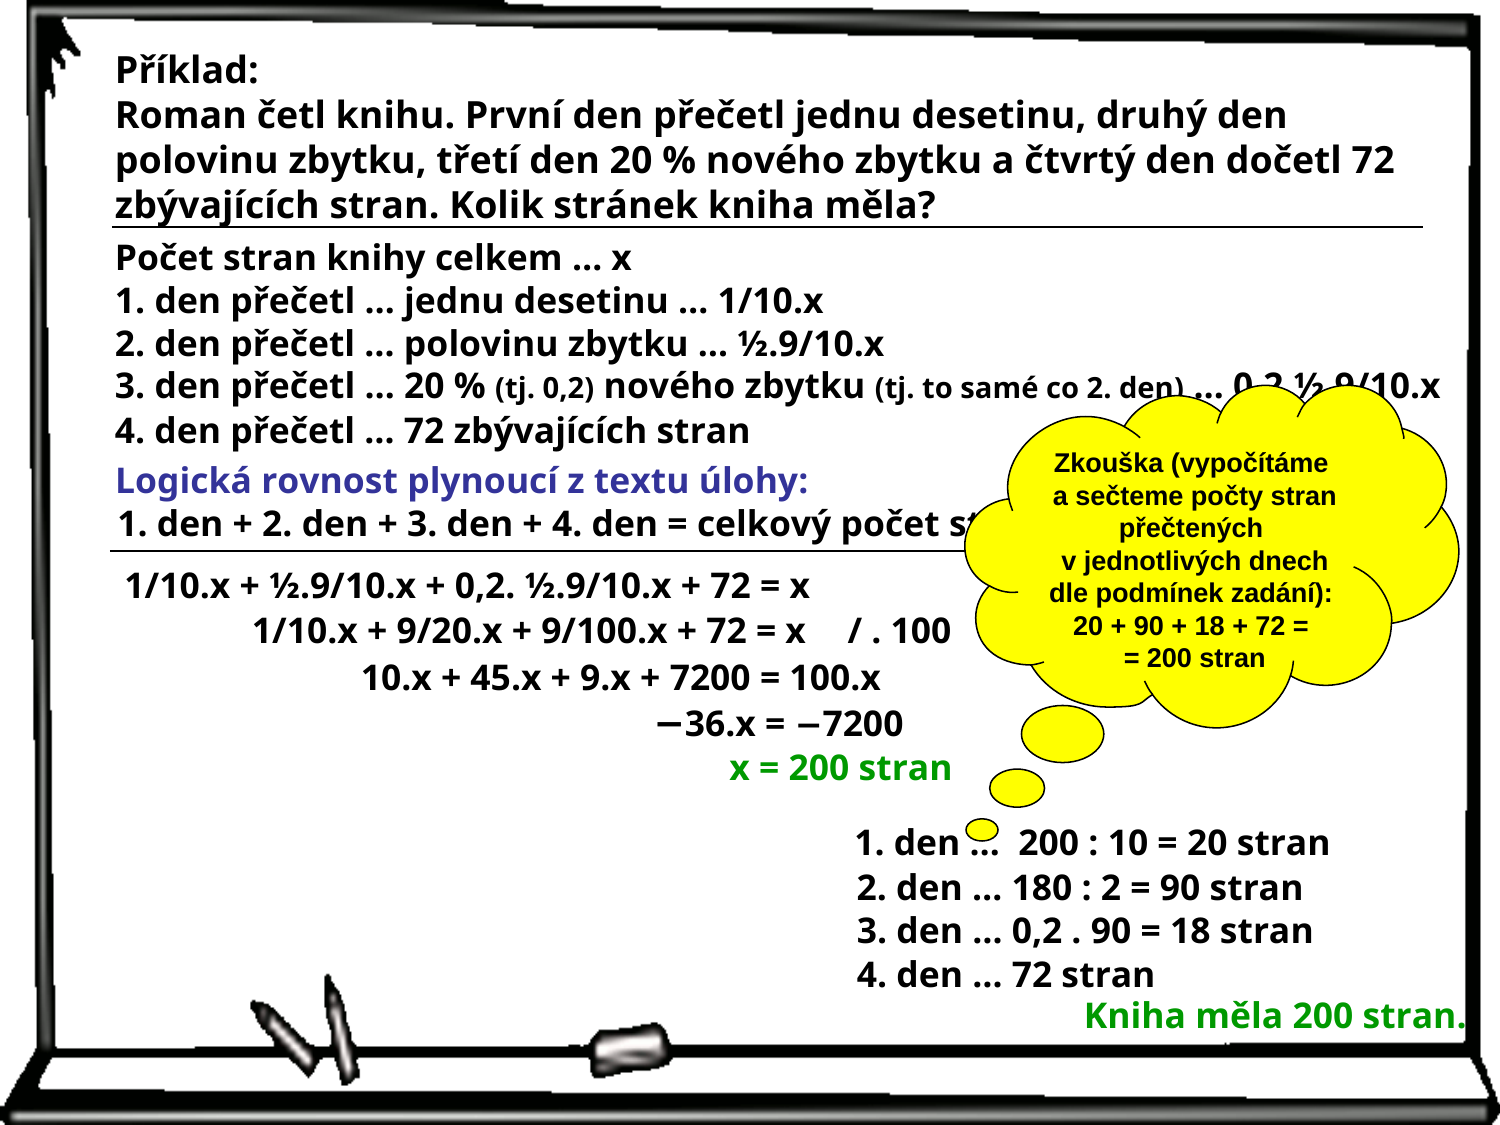

Příklad:
Roman četl knihu. První den přečetl jednu desetinu, druhý den polovinu zbytku, třetí den 20 % nového zbytku a čtvrtý den dočetl 72 zbývajících stran. Kolik stránek kniha měla?
Počet stran knihy celkem … x
1. den přečetl … jednu desetinu … 1/10.x
2. den přečetl … polovinu zbytku … ½.9/10.x
3. den přečetl … 20 % (tj. 0,2) nového zbytku (tj. to samé co 2. den) … 0,2.½.9/10.x
Zkouška (vypočítáme
a sečteme počty stran přečtených
v jednotlivých dnech dle podmínek zadání):
20 + 90 + 18 + 72 =
= 200 stran
4. den přečetl … 72 zbývajících stran
Logická rovnost plynoucí z textu úlohy:
1. den + 2. den + 3. den + 4. den = celkový počet stran
1/10.x + ½.9/10.x + 0,2. ½.9/10.x + 72 = x
1/10.x + 9/20.x + 9/100.x + 72 = x
/ . 100
10.x + 45.x + 9.x + 7200 = 100.x
−36.x = −7200
x = 200 stran
1. den … 200 : 10 = 20 stran
2. den … 180 : 2 = 90 stran
3. den … 0,2 . 90 = 18 stran
4. den … 72 stran
Kniha měla 200 stran.